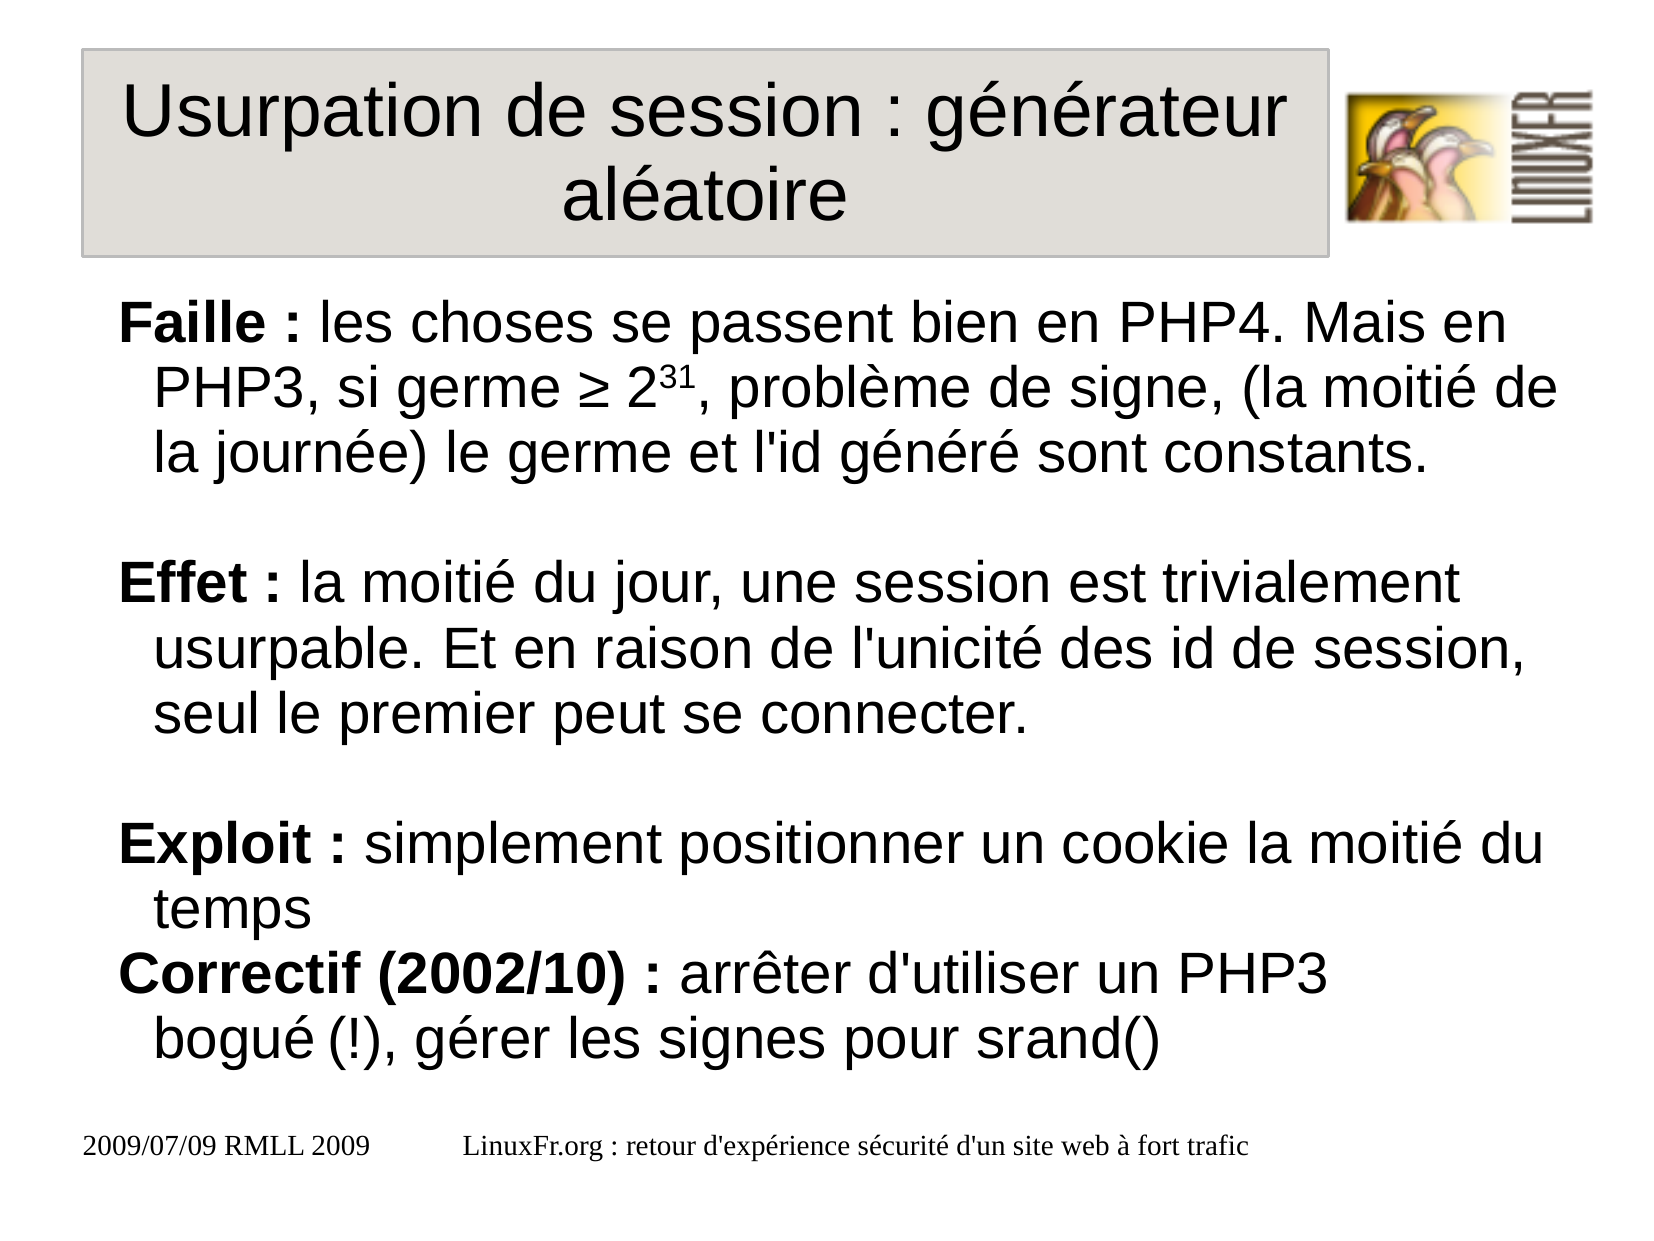

# Usurpation de session : générateur aléatoire
Faille : les choses se passent bien en PHP4. Mais en PHP3, si germe ≥ 231, problème de signe, (la moitié de la journée) le germe et l'id généré sont constants.
Effet : la moitié du jour, une session est trivialement usurpable. Et en raison de l'unicité des id de session, seul le premier peut se connecter.
Exploit : simplement positionner un cookie la moitié du temps
Correctif (2002/10) : arrêter d'utiliser un PHP3 bogué (!), gérer les signes pour srand()